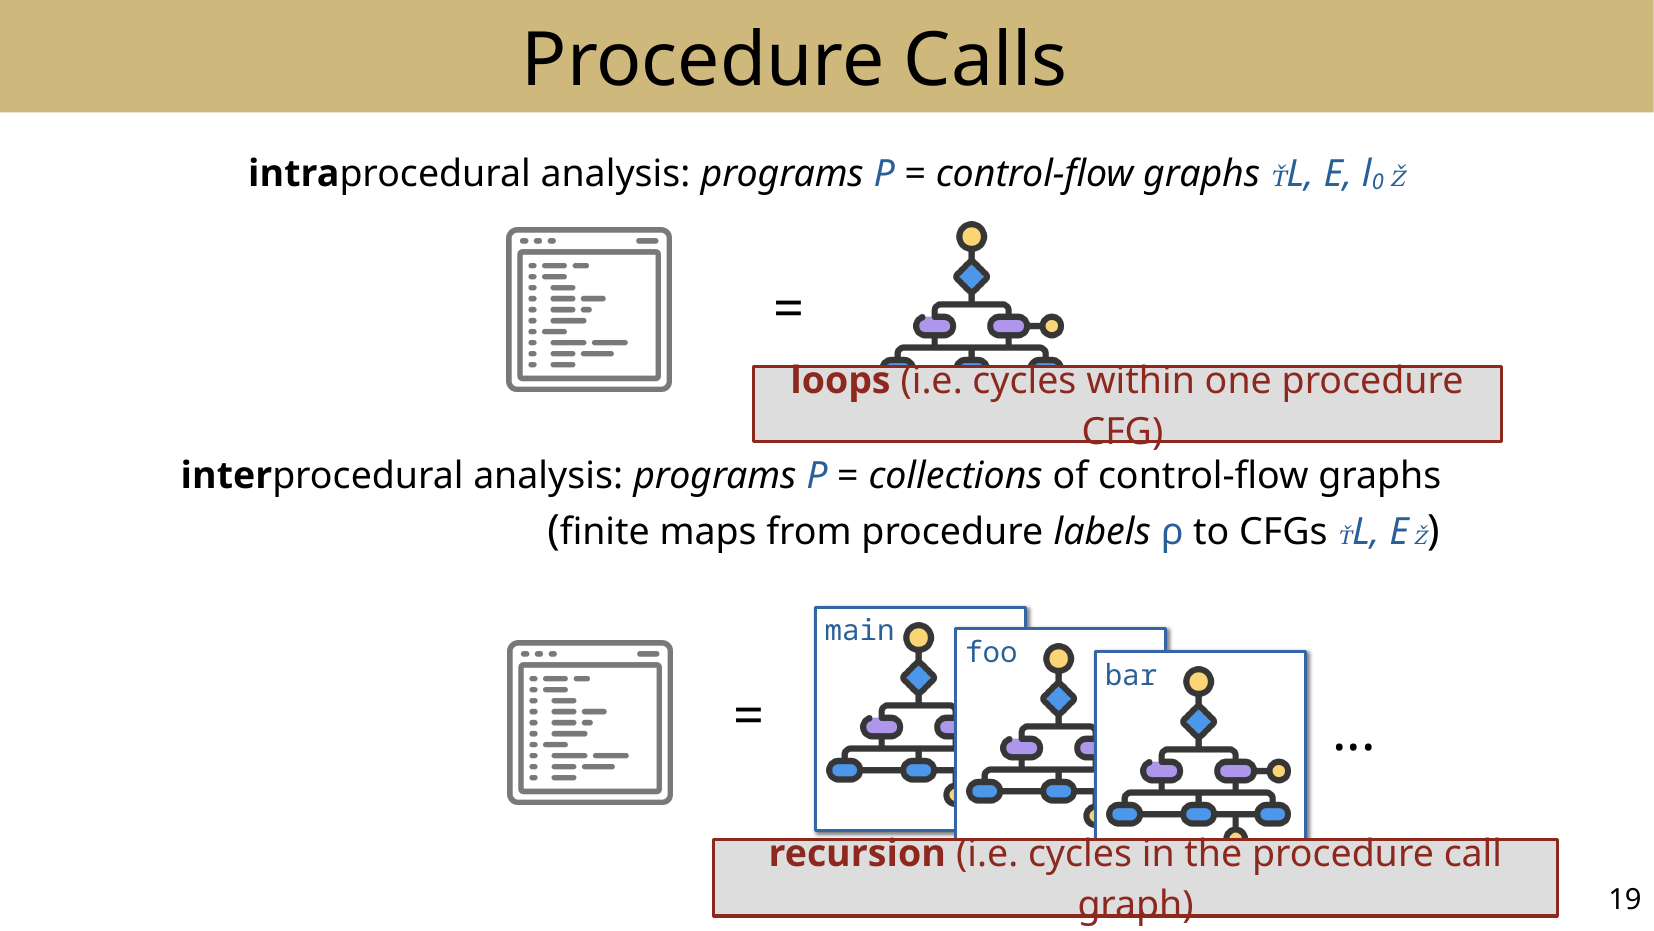

# Procedure Calls
intraprocedural analysis: programs P = control-flow graphs L, E, l0 
=
loops (i.e. cycles within one procedure CFG)
interprocedural analysis: programs P = collections of control-flow graphs
 (finite maps from procedure labels ρ to CFGs L, E )
main
foo
bar
=
...
recursion (i.e. cycles in the procedure call graph)